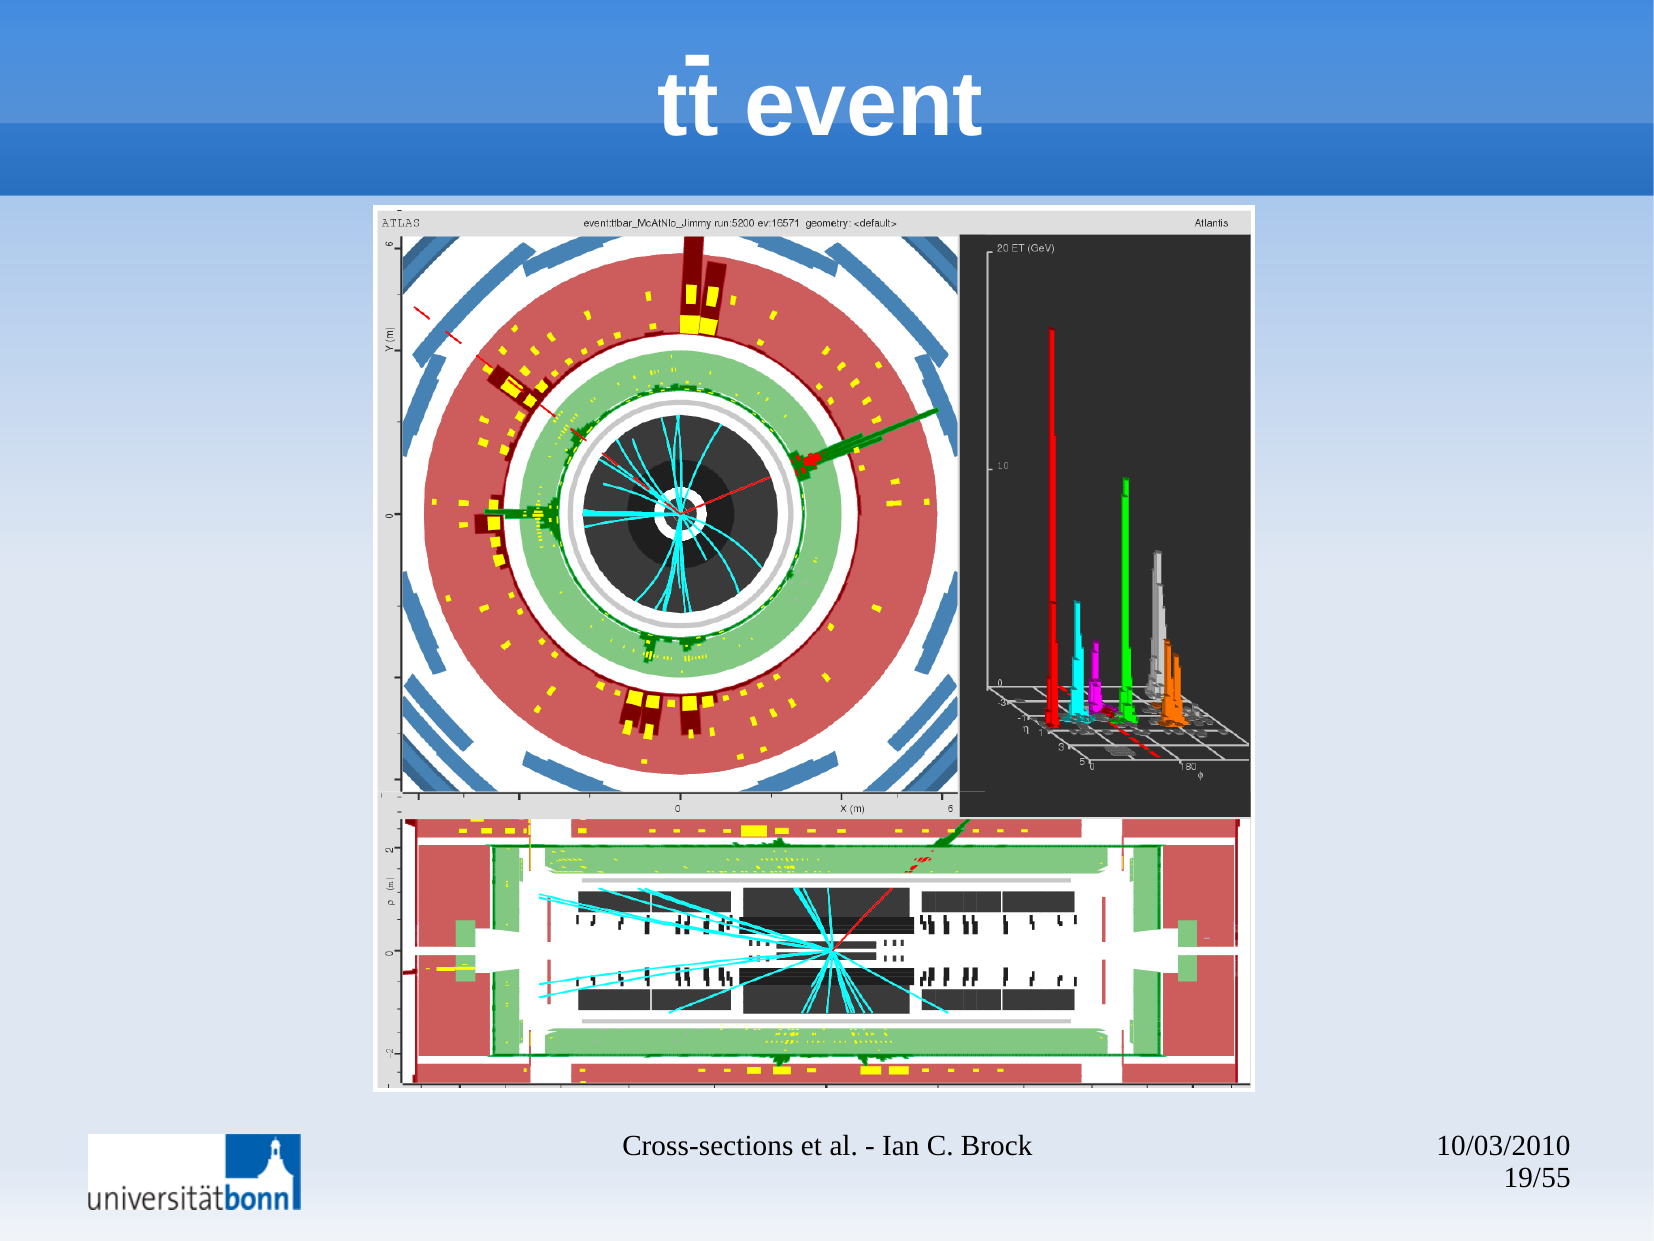

# tt event
-
Cross-sections et al. - Ian C. Brock
19